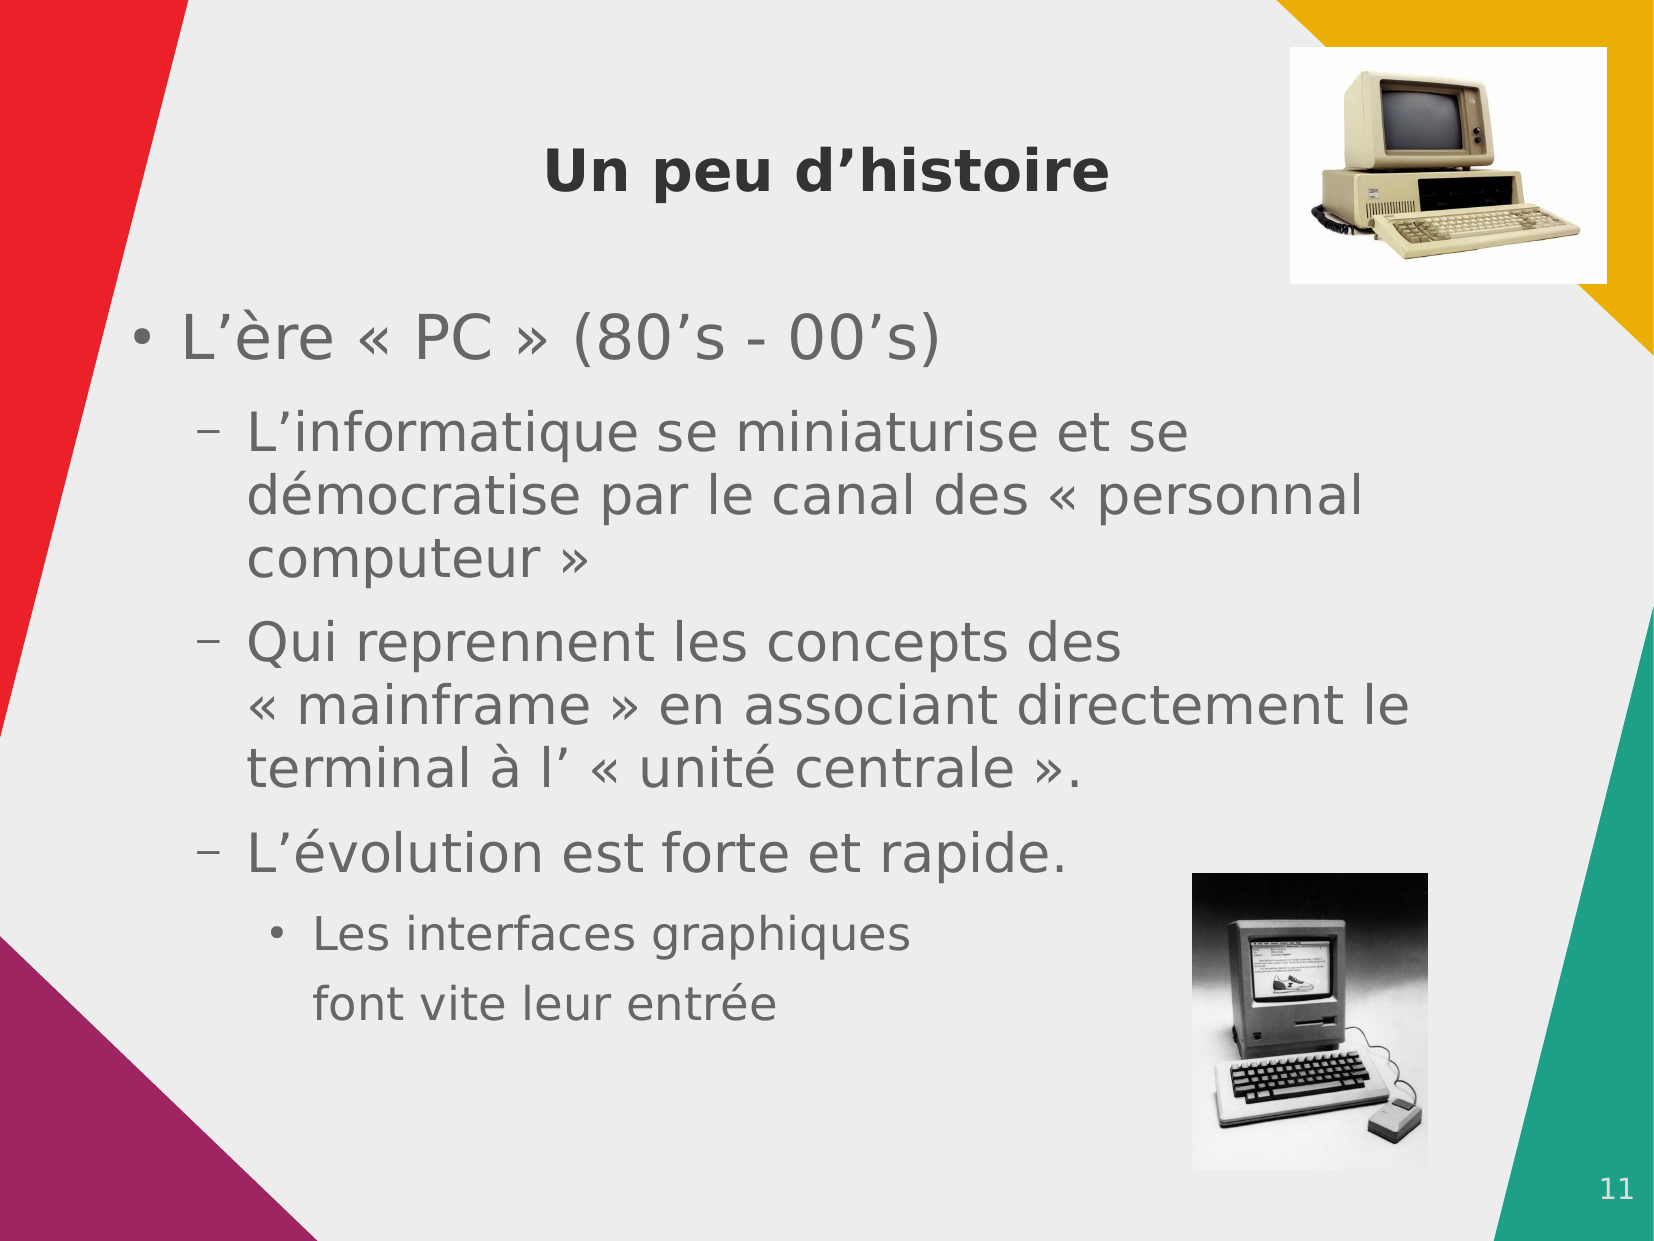

# Un peu d’histoire
L’ère « PC » (80’s - 00’s)
L’informatique se miniaturise et se démocratise par le canal des « personnal computeur »
Qui reprennent les concepts des  « mainframe » en associant directement le terminal à l’ « unité centrale ».
L’évolution est forte et rapide.
Les interfaces graphiques
font vite leur entrée
11